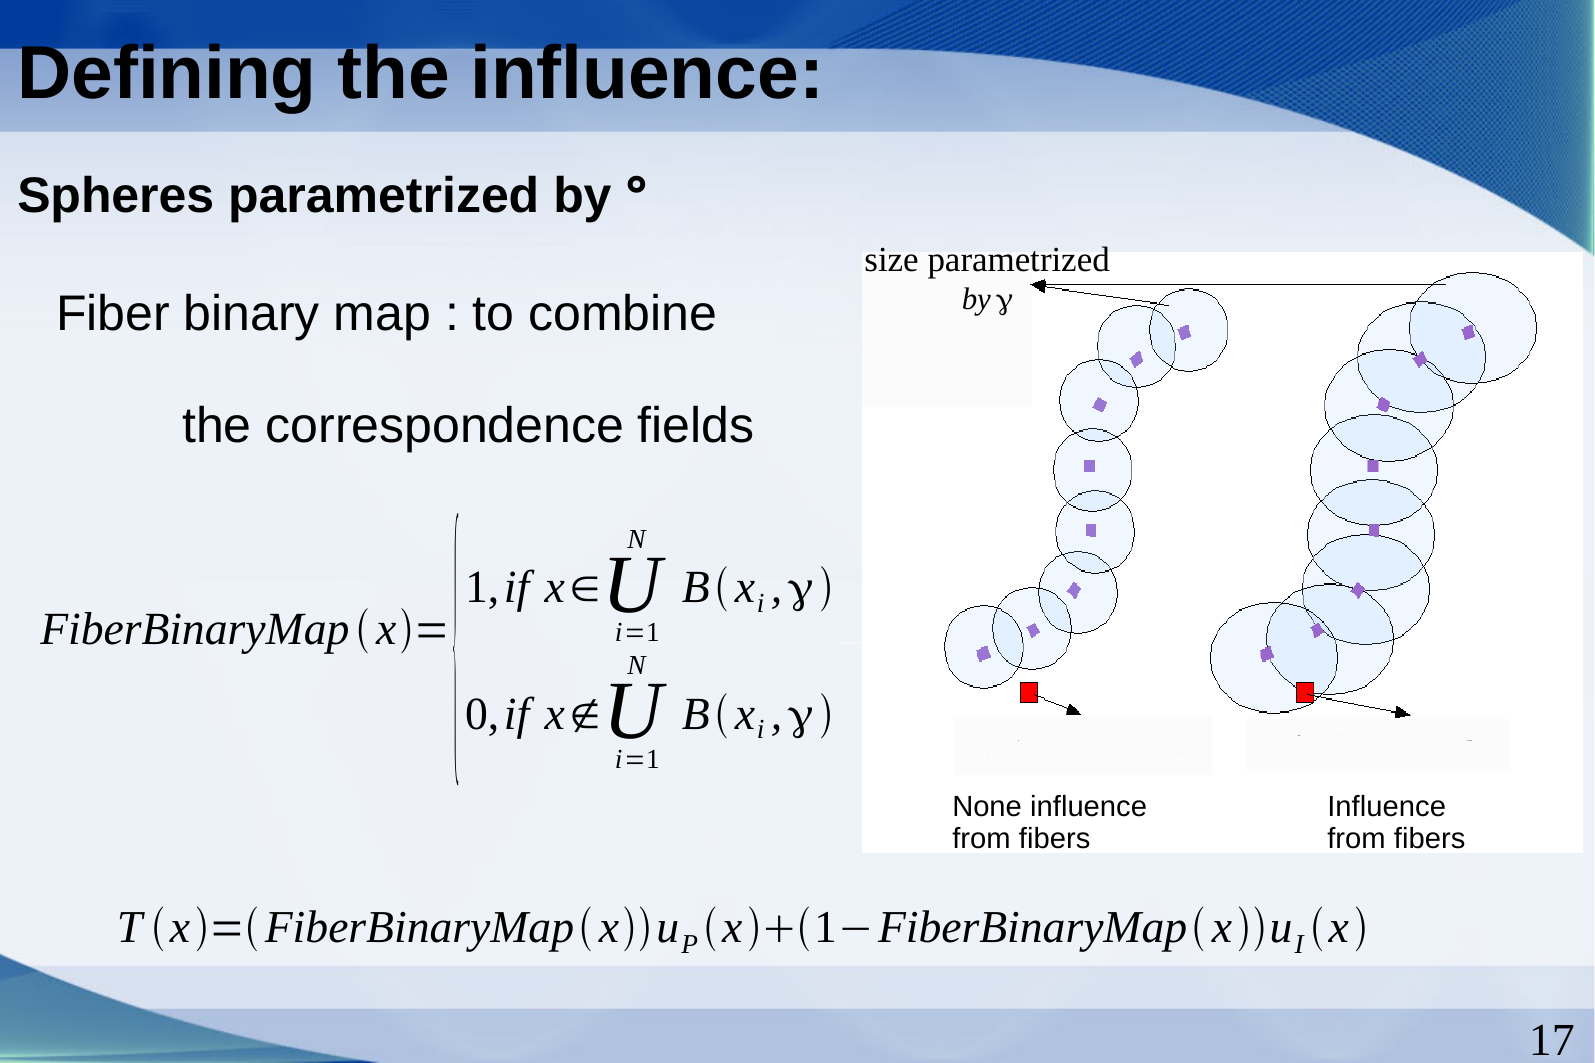

Defining the influence:
Spheres parametrized by °
# Fiber binary map : to combine
 the correspondence fields
None influence 			Influence
from fibers 				from fibers
17